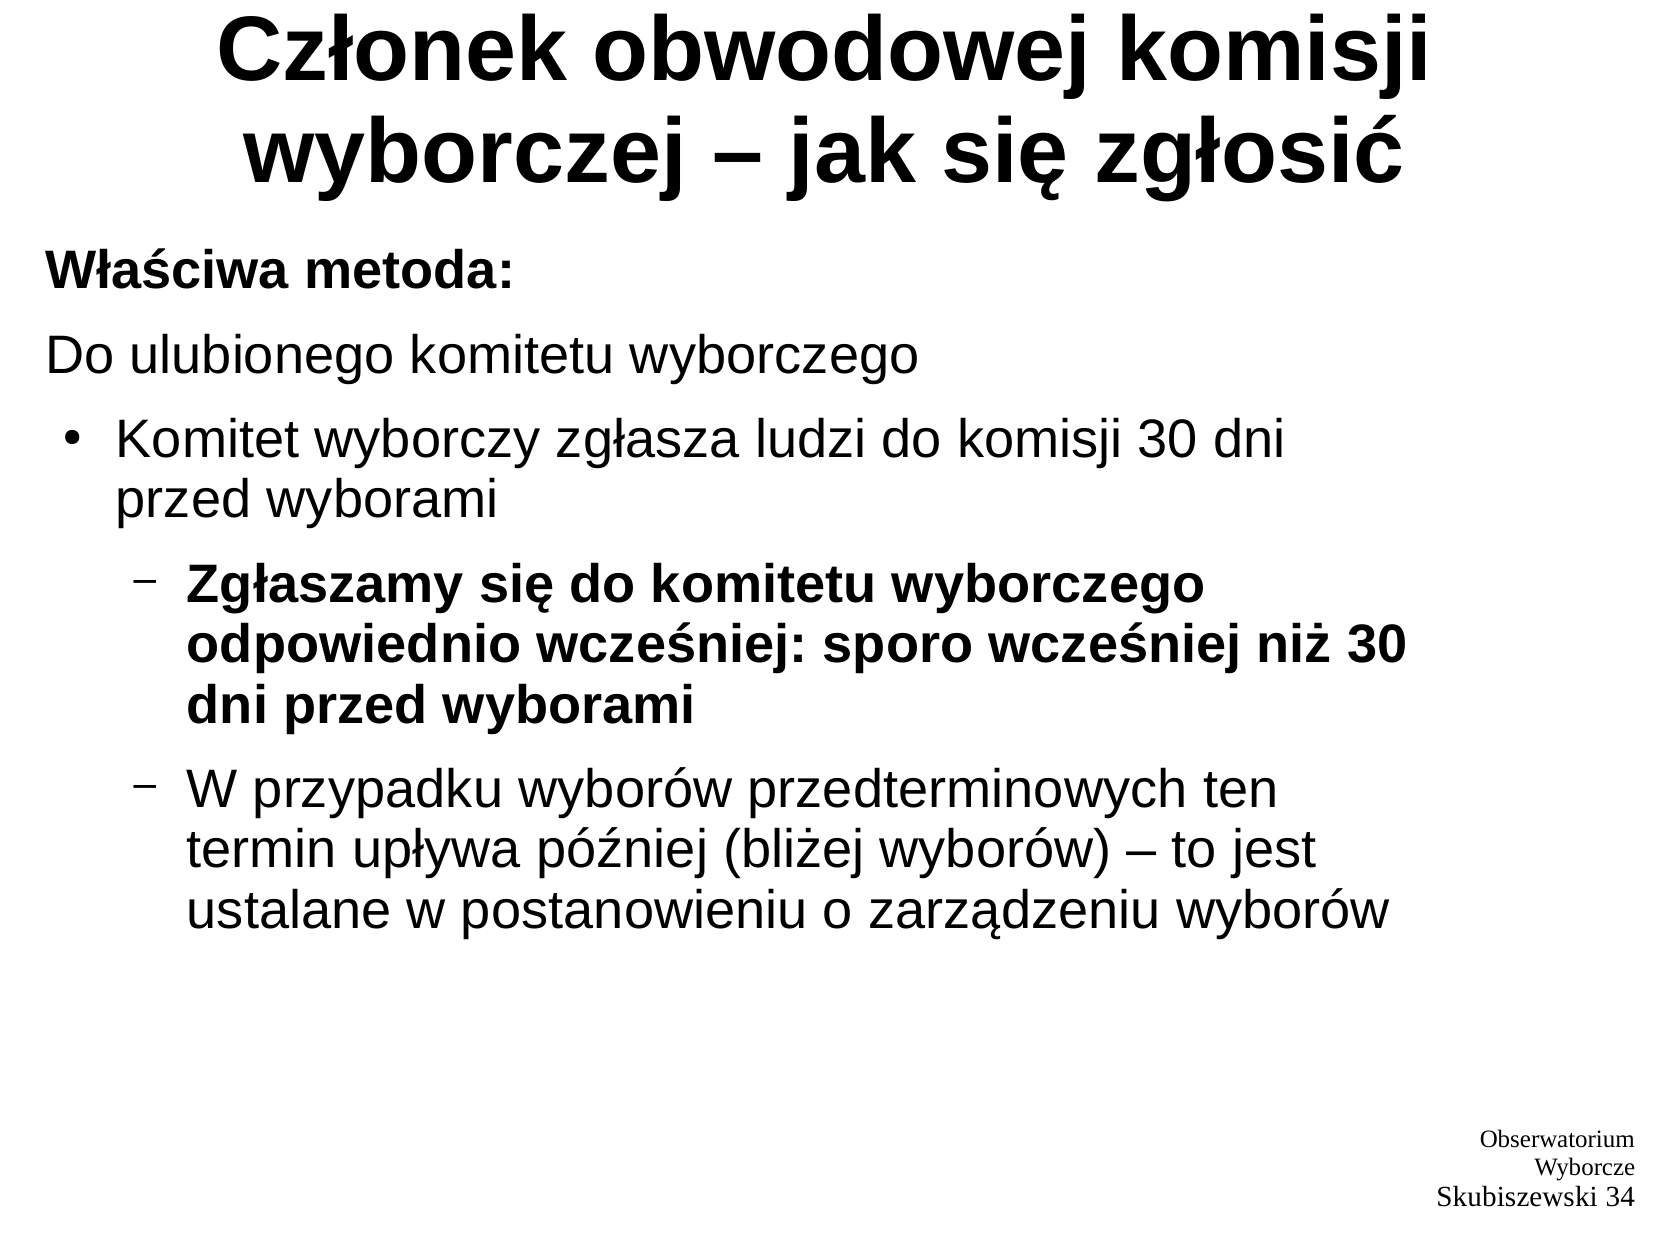

# Członek obwodowej komisji wyborczej – jak się zgłosić
Właściwa metoda:
Do ulubionego komitetu wyborczego
Komitet wyborczy zgłasza ludzi do komisji 30 dni przed wyborami
Zgłaszamy się do komitetu wyborczego odpowiednio wcześniej: sporo wcześniej niż 30 dni przed wyborami
W przypadku wyborów przedterminowych ten termin upływa później (bliżej wyborów) – to jest ustalane w postanowieniu o zarządzeniu wyborów
34